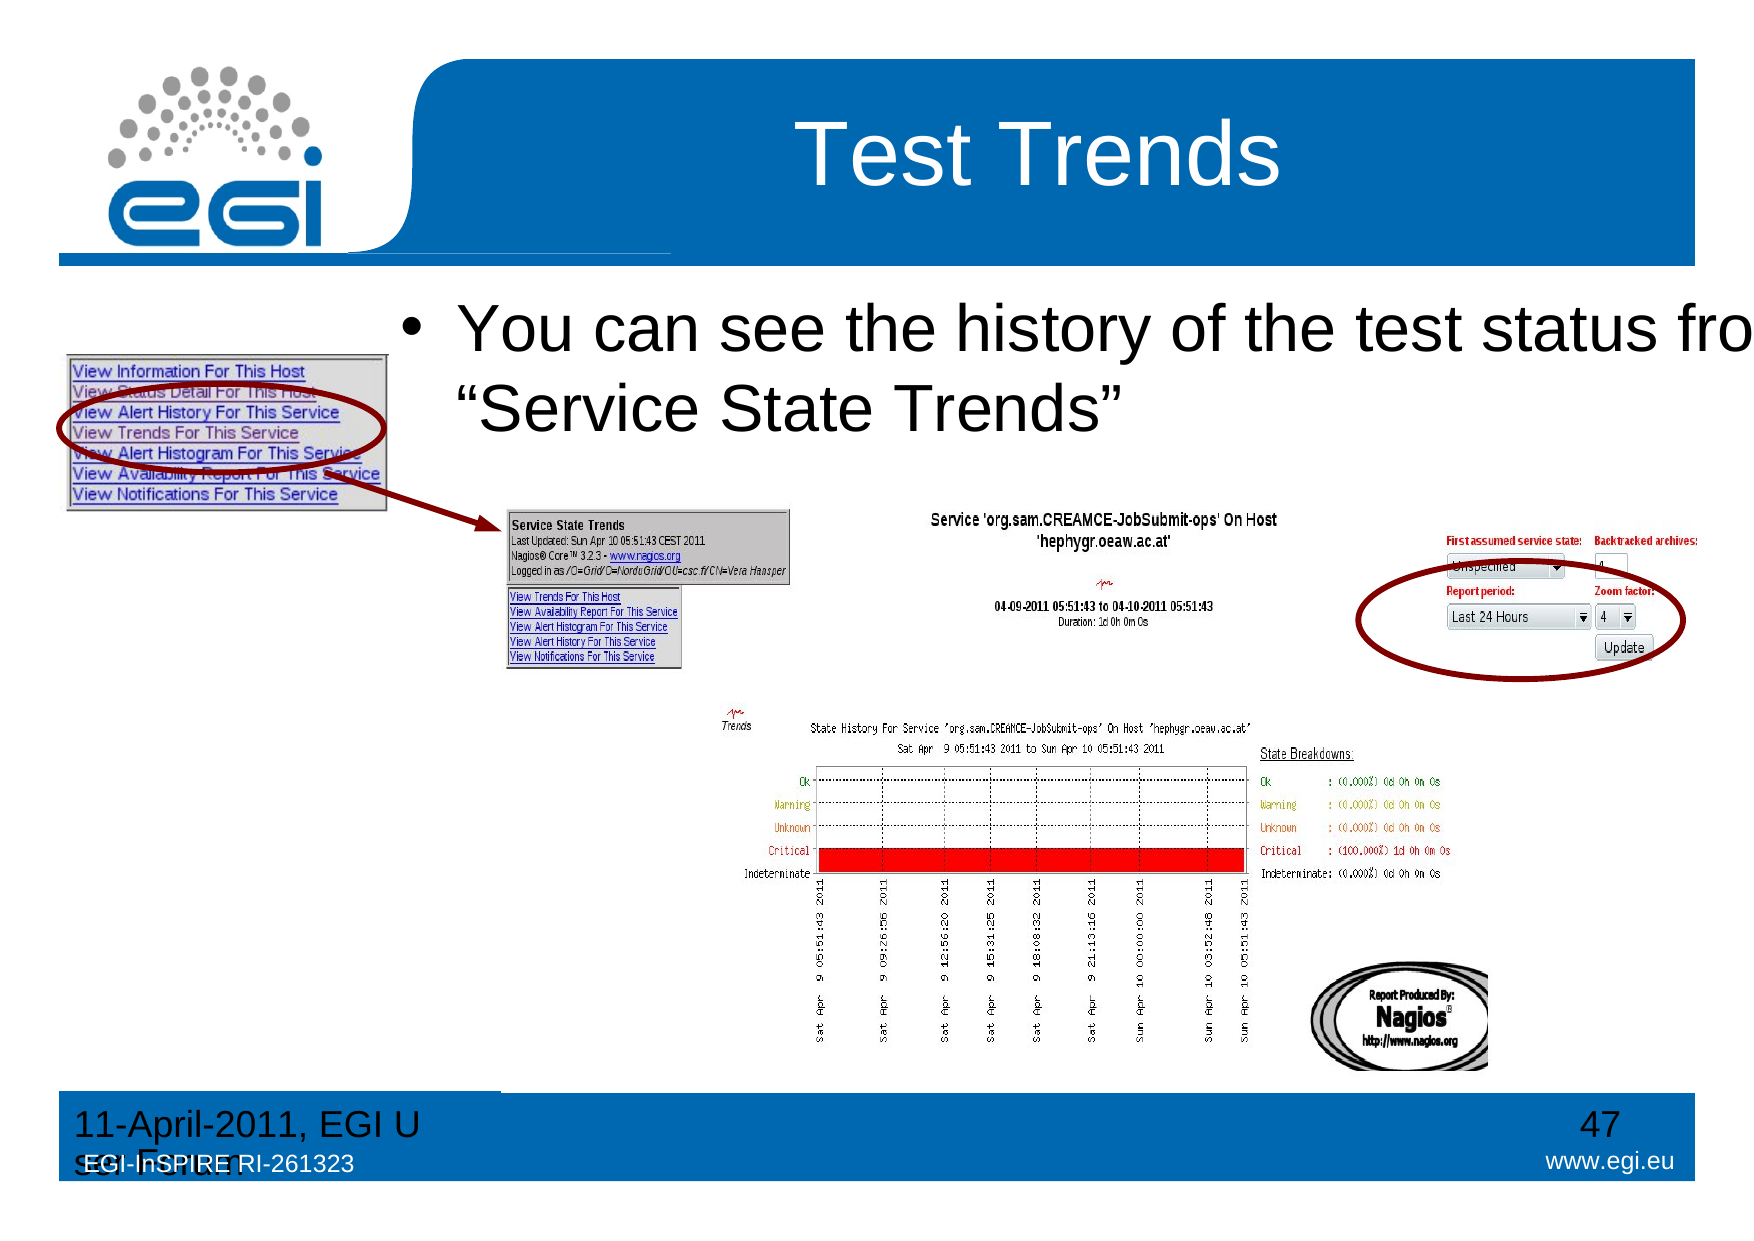

# Test Trends
You can see the history of the test status from “Service State Trends”
11-April-2011, EGI User Forum
47
Training Guide